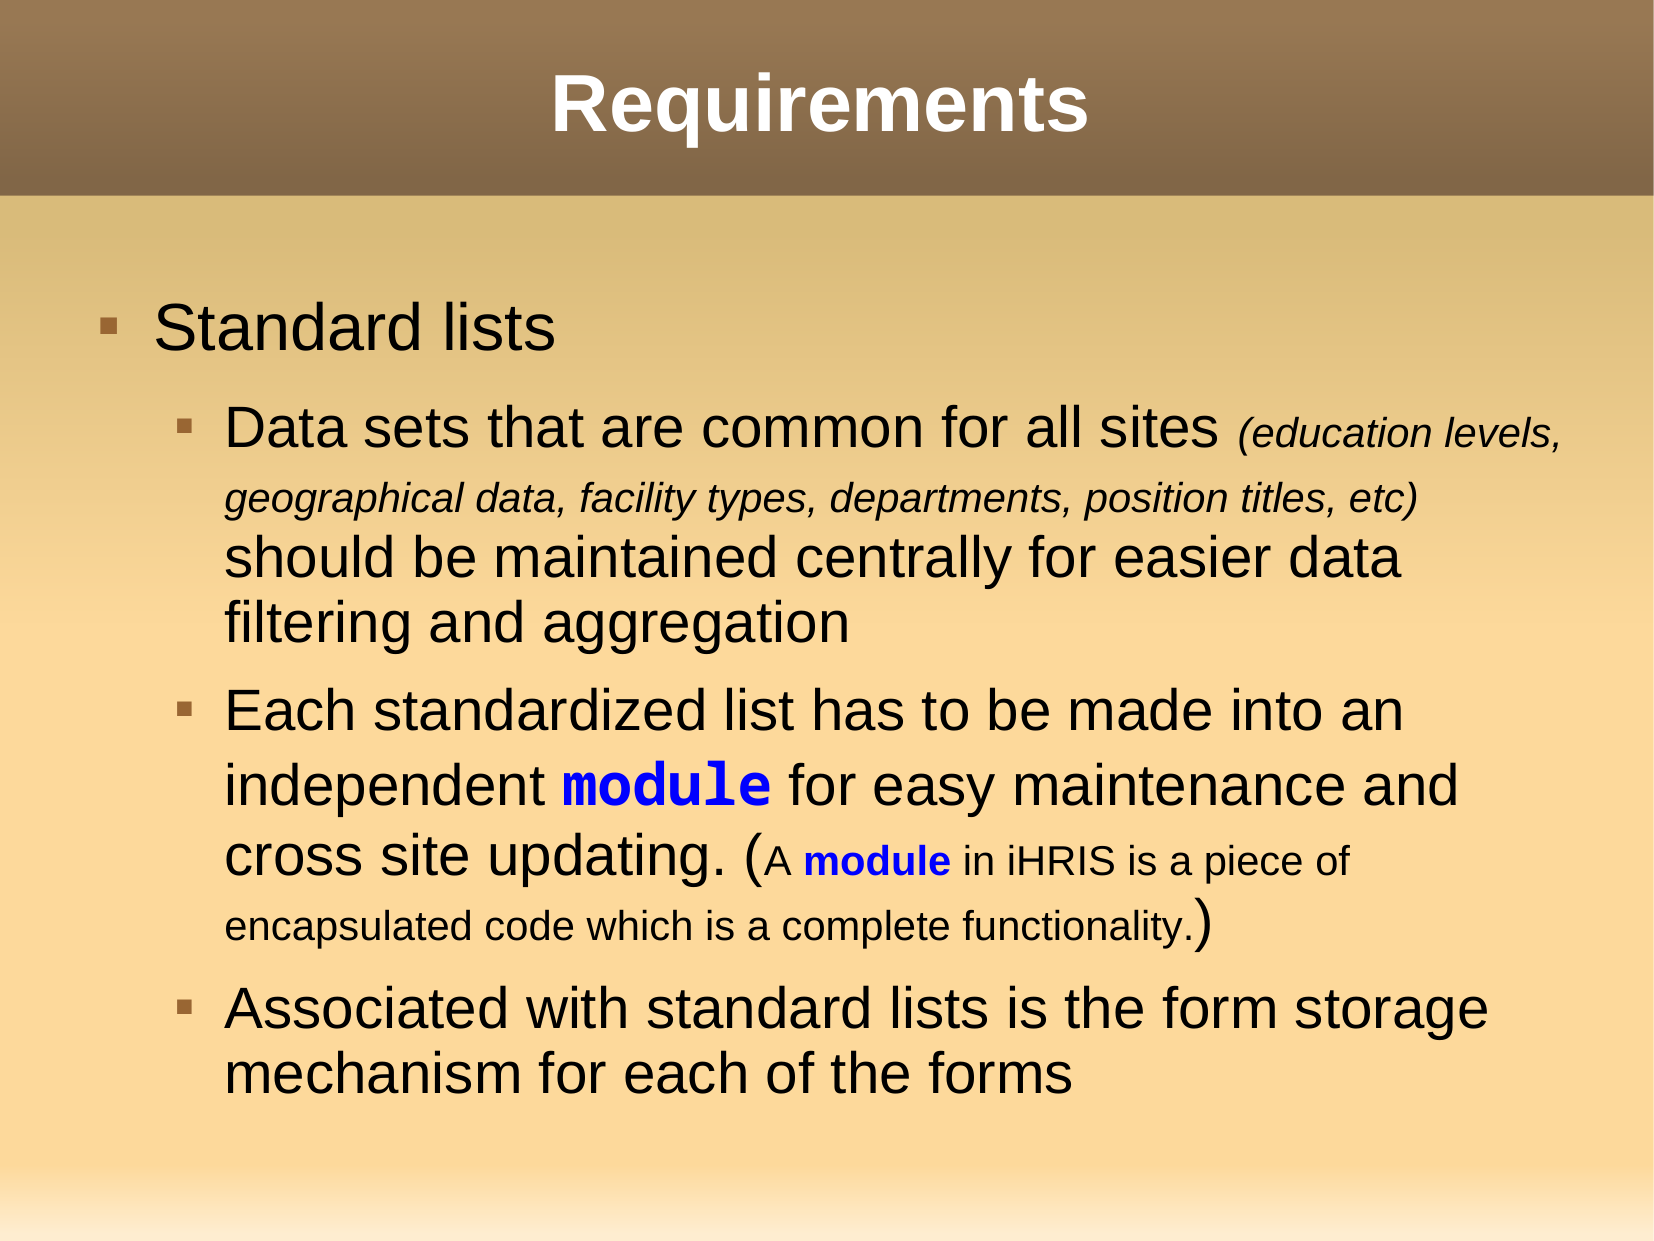

# Requirements
Standard lists
Data sets that are common for all sites (education levels, geographical data, facility types, departments, position titles, etc) should be maintained centrally for easier data filtering and aggregation
Each standardized list has to be made into an independent module for easy maintenance and cross site updating. (A module in iHRIS is a piece of encapsulated code which is a complete functionality.)
Associated with standard lists is the form storage mechanism for each of the forms